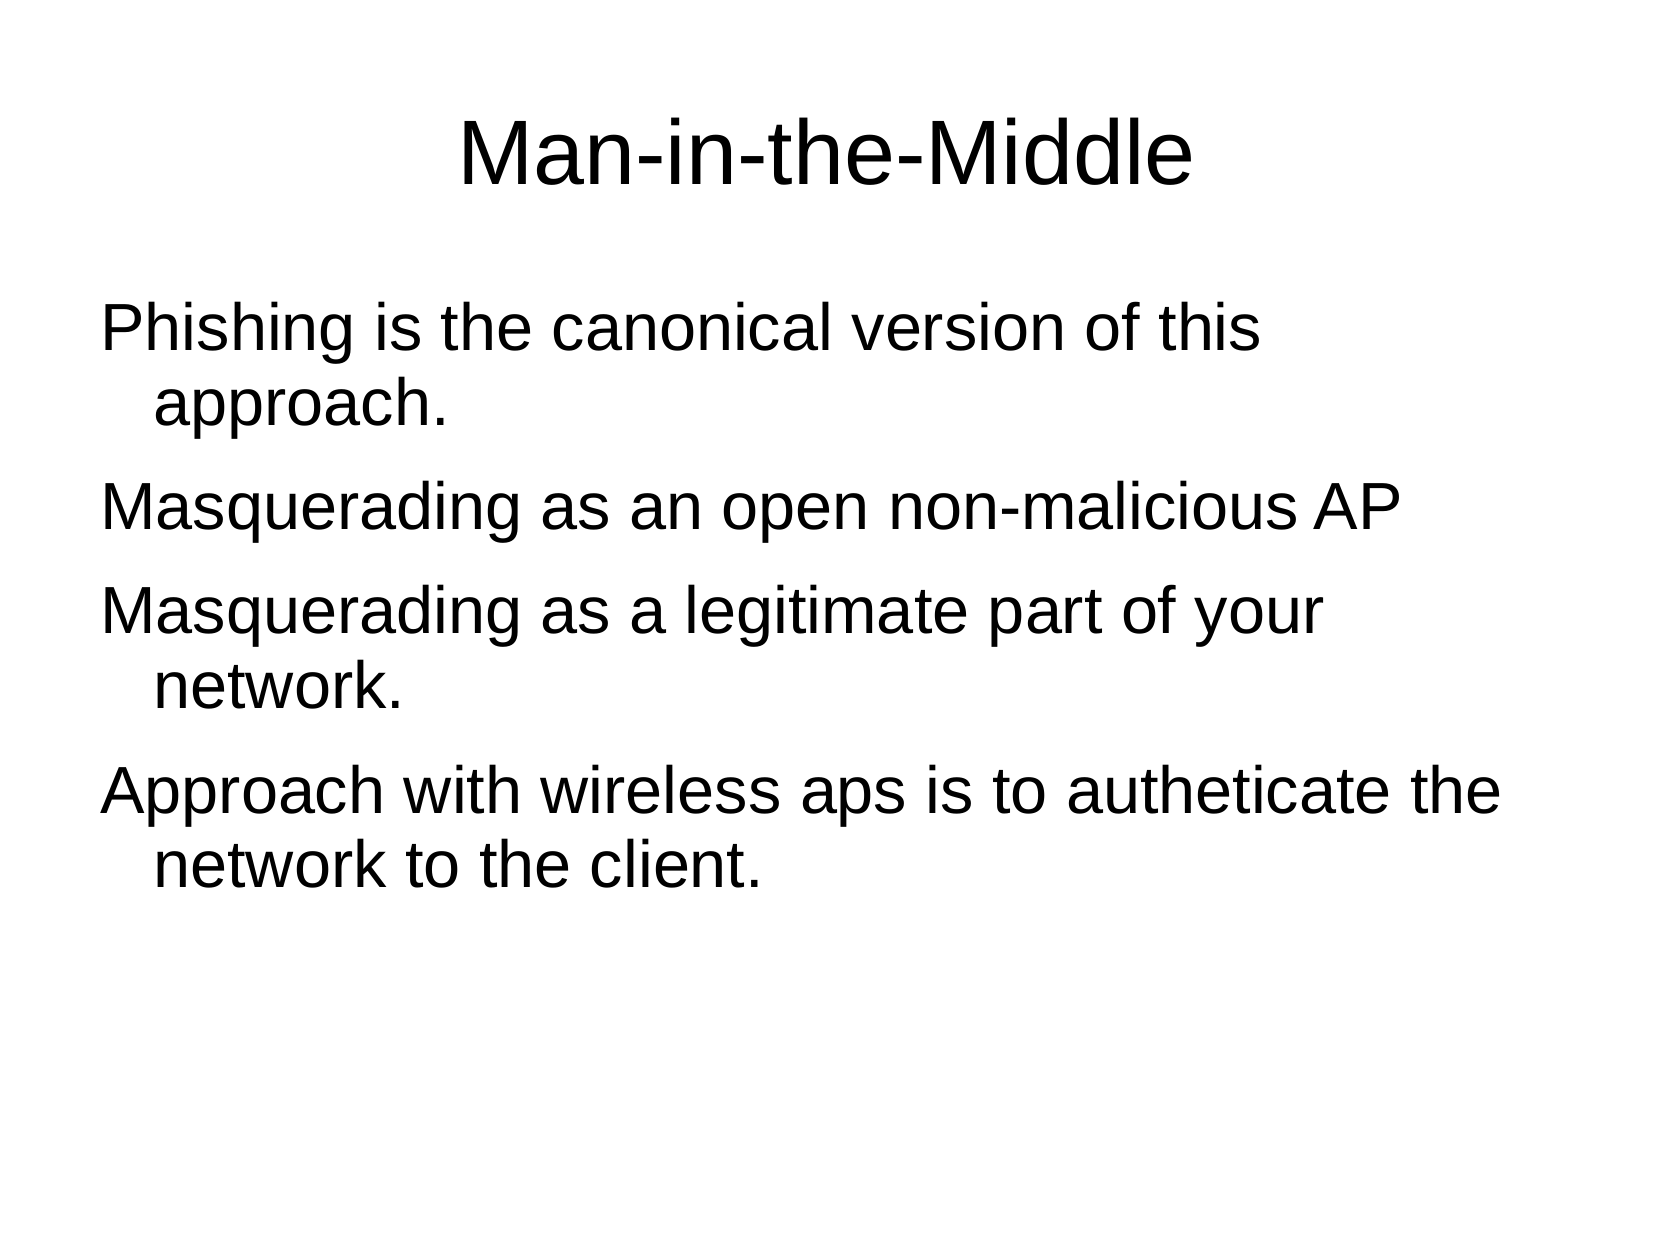

# Man-in-the-Middle
Phishing is the canonical version of this approach.
Masquerading as an open non-malicious AP
Masquerading as a legitimate part of your network.
Approach with wireless aps is to autheticate the network to the client.